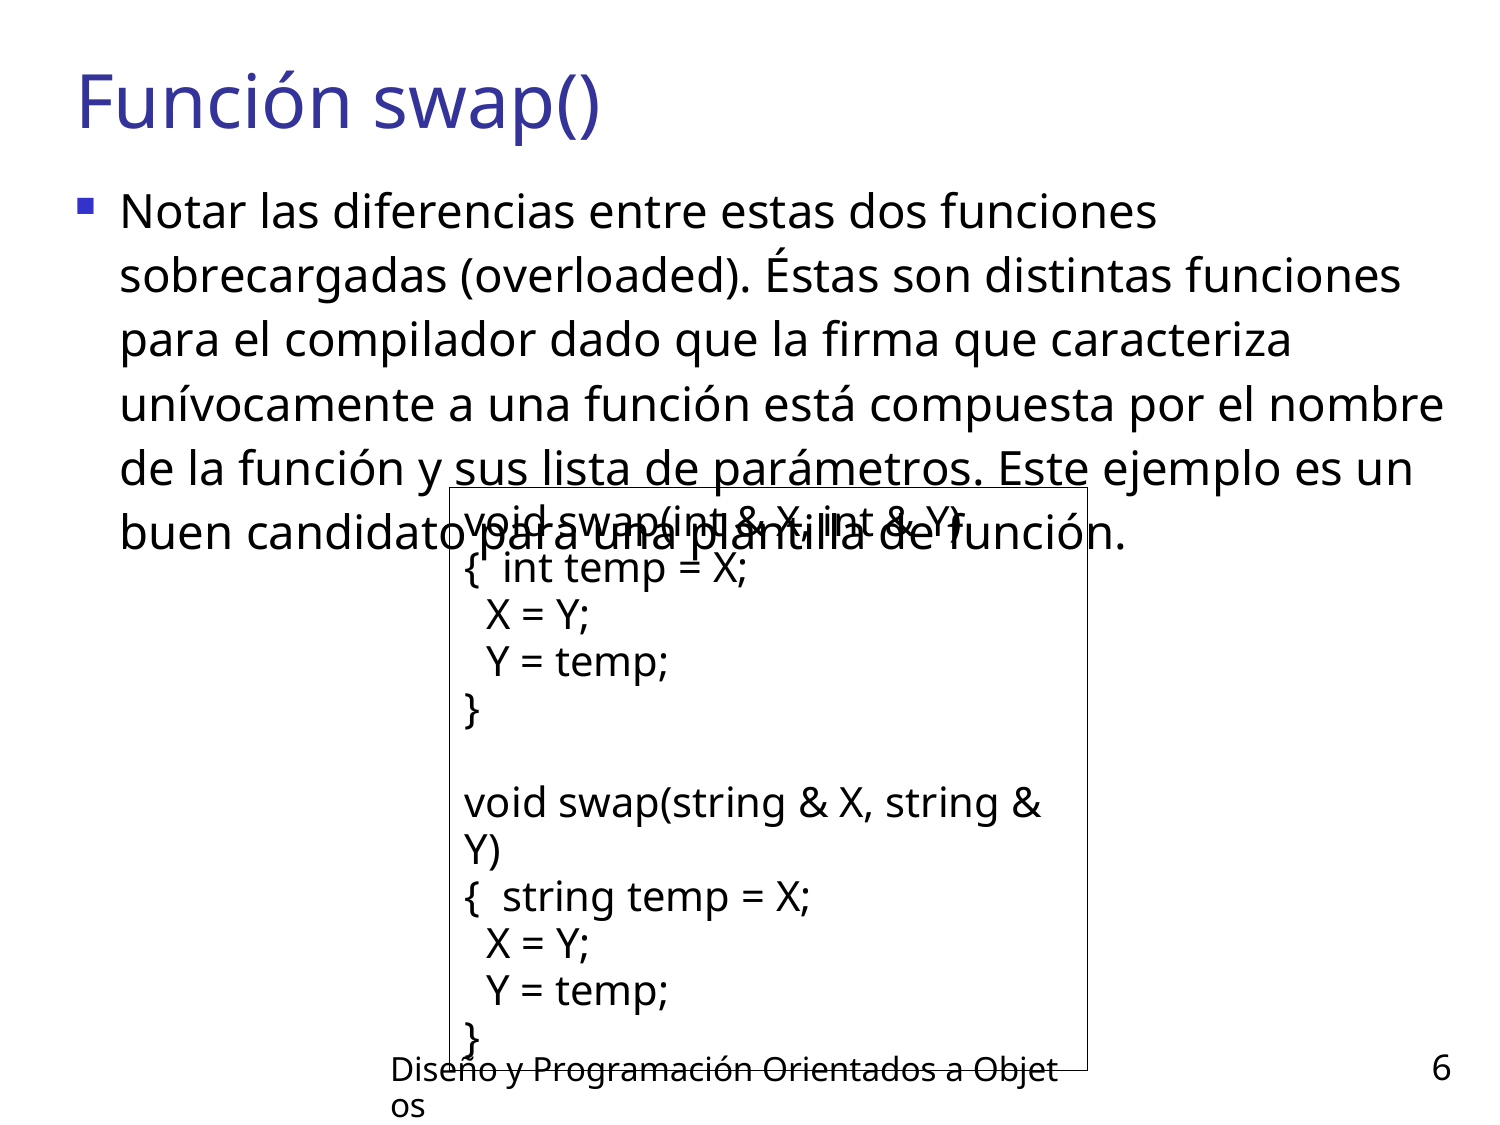

# Función swap()‏
Notar las diferencias entre estas dos funciones sobrecargadas (overloaded). Éstas son distintas funciones para el compilador dado que la firma que caracteriza unívocamente a una función está compuesta por el nombre de la función y sus lista de parámetros. Este ejemplo es un buen candidato para una plantilla de función.
void swap(int & X, int & Y)‏
{ int temp = X;
 X = Y;
 Y = temp;
}
void swap(string & X, string & Y)‏
{ string temp = X;
 X = Y;
 Y = temp;
}
Diseño y Programación Orientados a Objetos
6